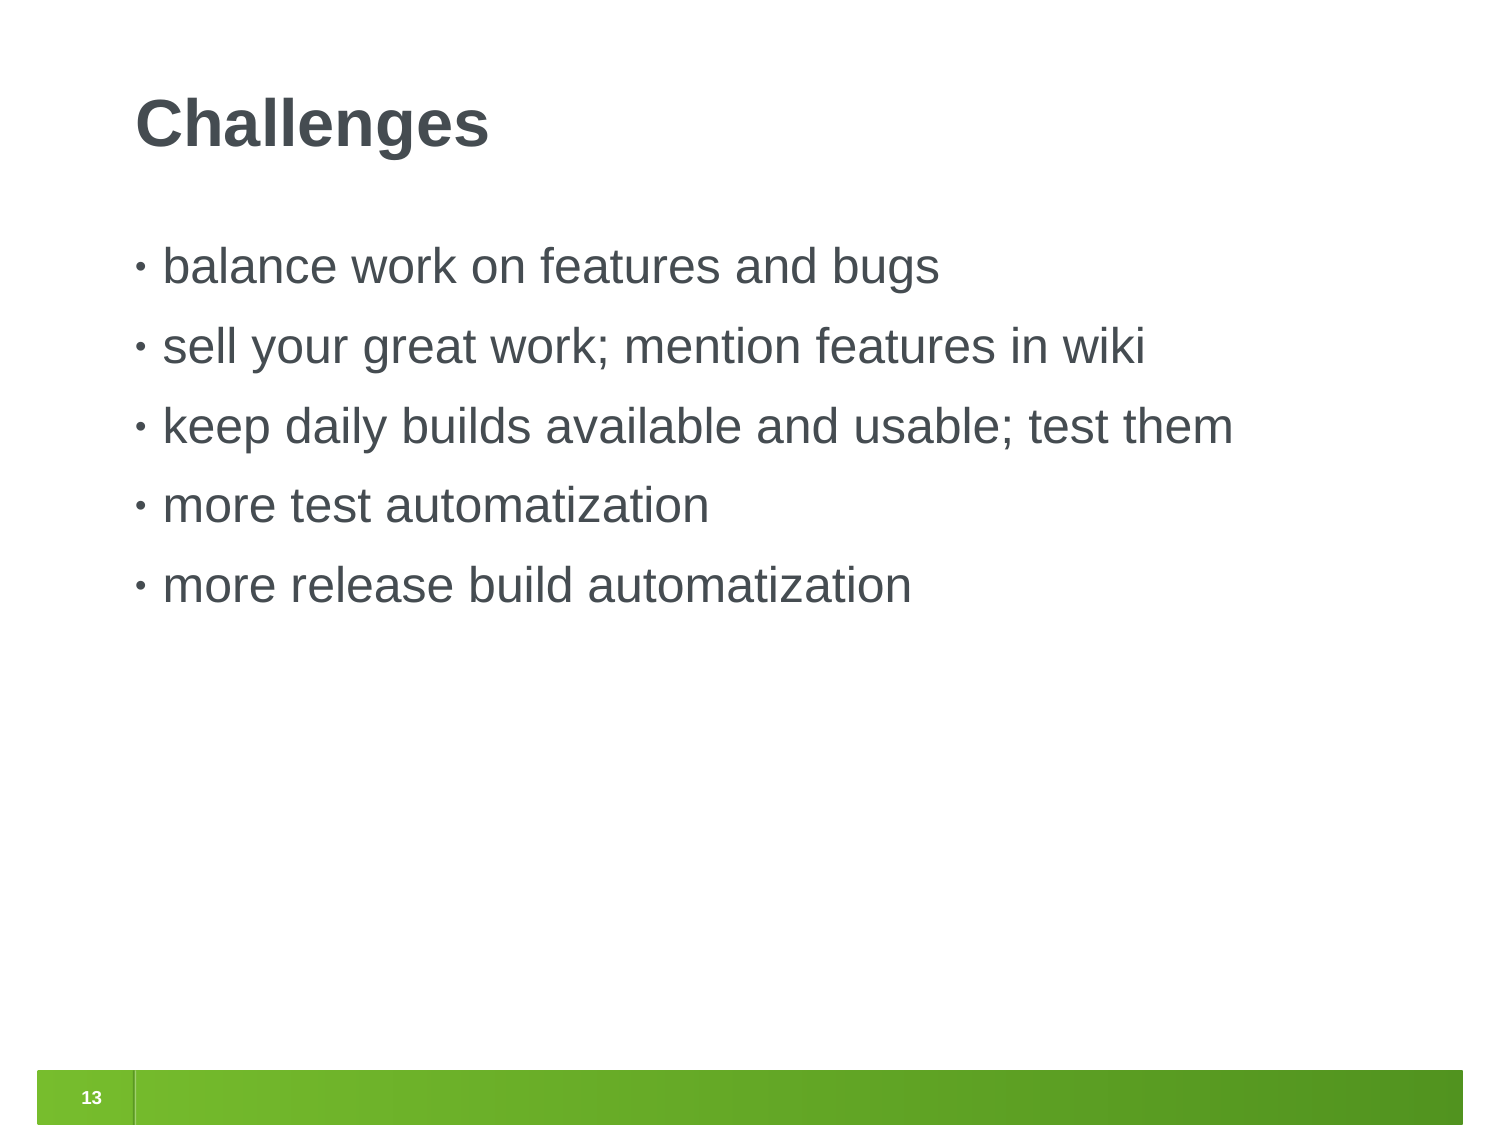

# Challenges
balance work on features and bugs
sell your great work; mention features in wiki
keep daily builds available and usable; test them
more test automatization
more release build automatization